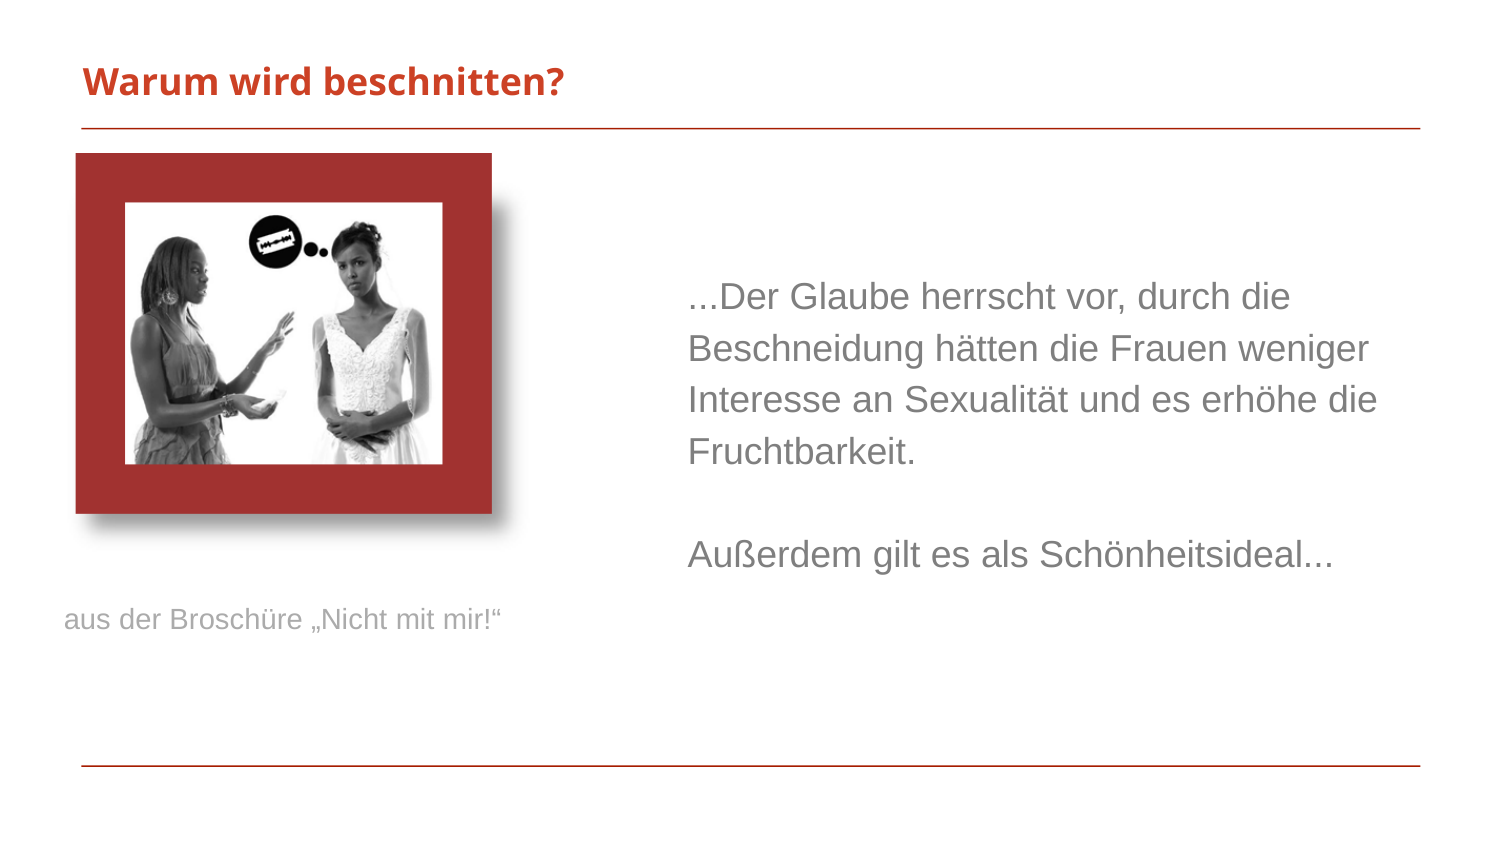

Warum wird beschnitten?
...Der Glaube herrscht vor, durch die Beschneidung hätten die Frauen weniger Interesse an Sexualität und es erhöhe die Fruchtbarkeit.
Außerdem gilt es als Schönheitsideal...
aus der Broschüre „Nicht mit mir!“